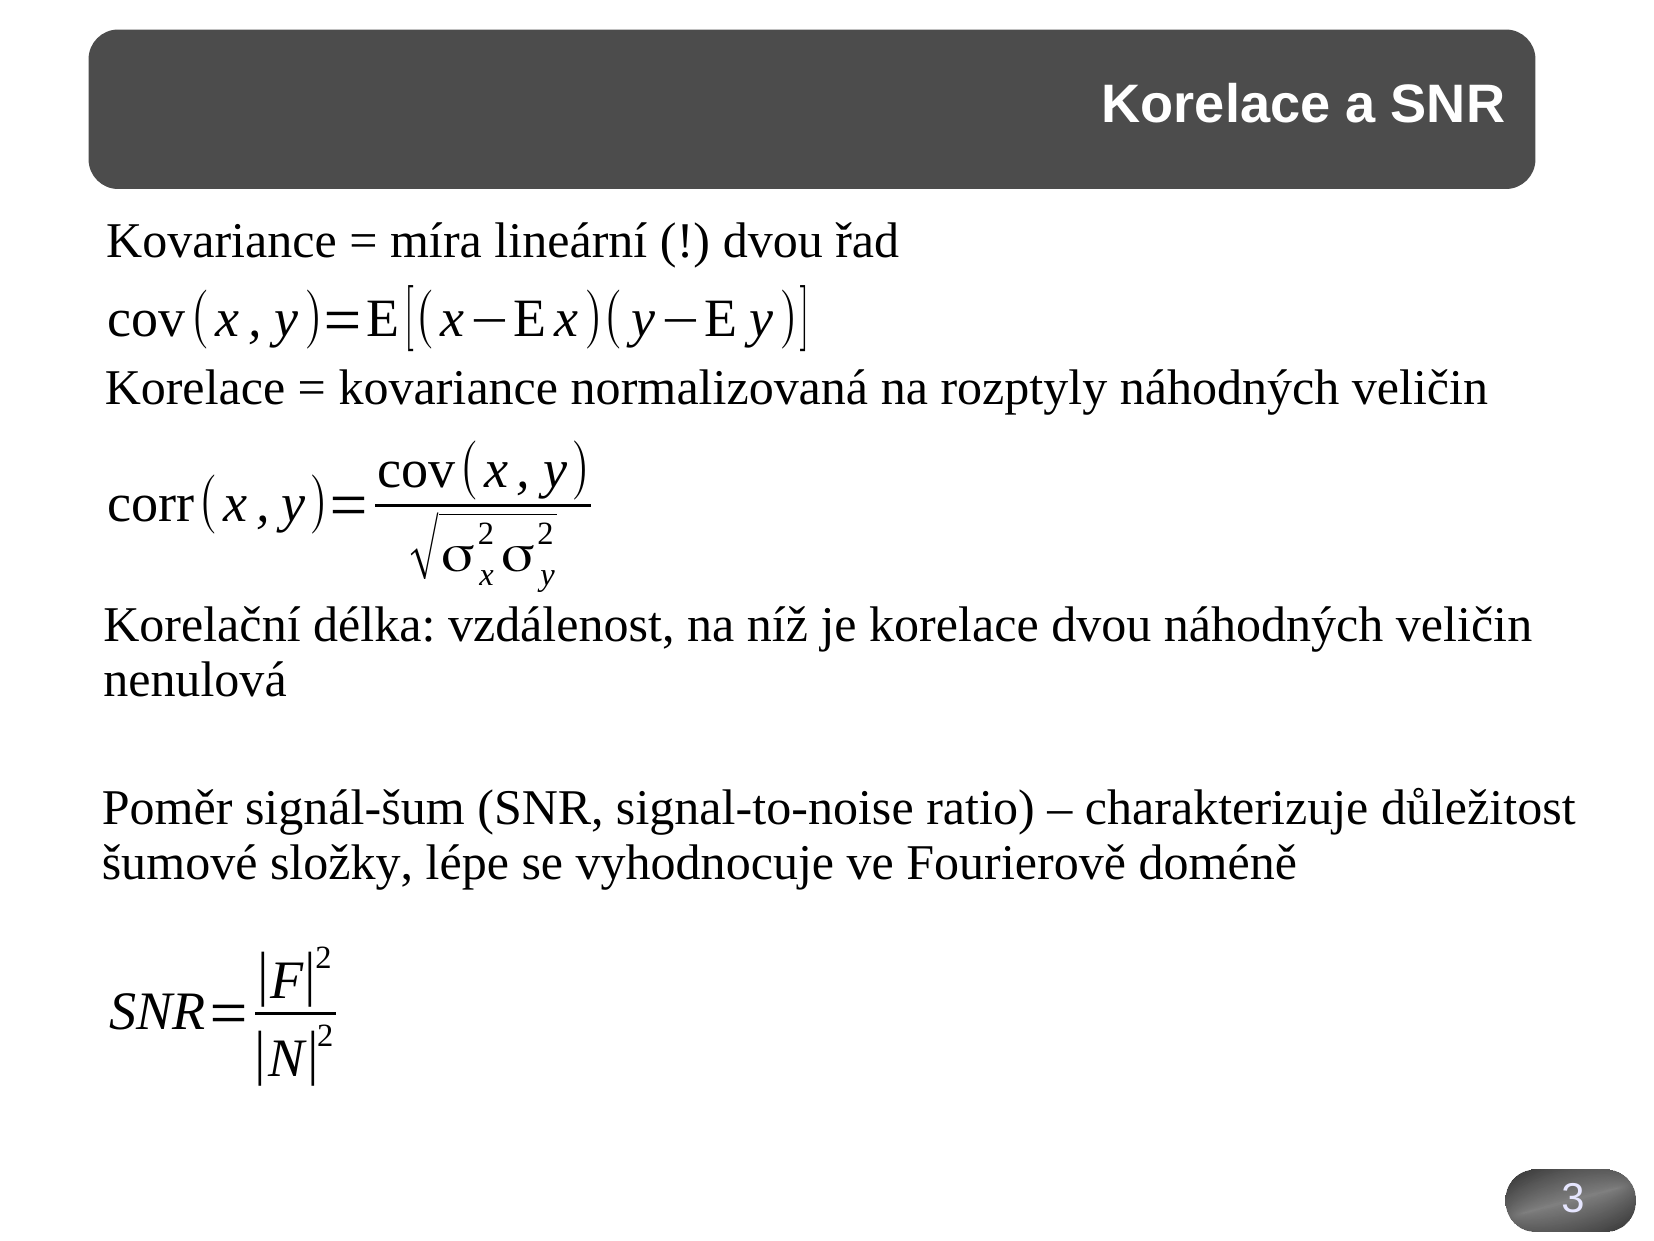

# Korelace a SNR
Kovariance = míra lineární (!) dvou řad
Korelace = kovariance normalizovaná na rozptyly náhodných veličin
Korelační délka: vzdálenost, na níž je korelace dvou náhodných veličin
nenulová
Poměr signál-šum (SNR, signal-to-noise ratio) – charakterizuje důležitost
šumové složky, lépe se vyhodnocuje ve Fourierově doméně